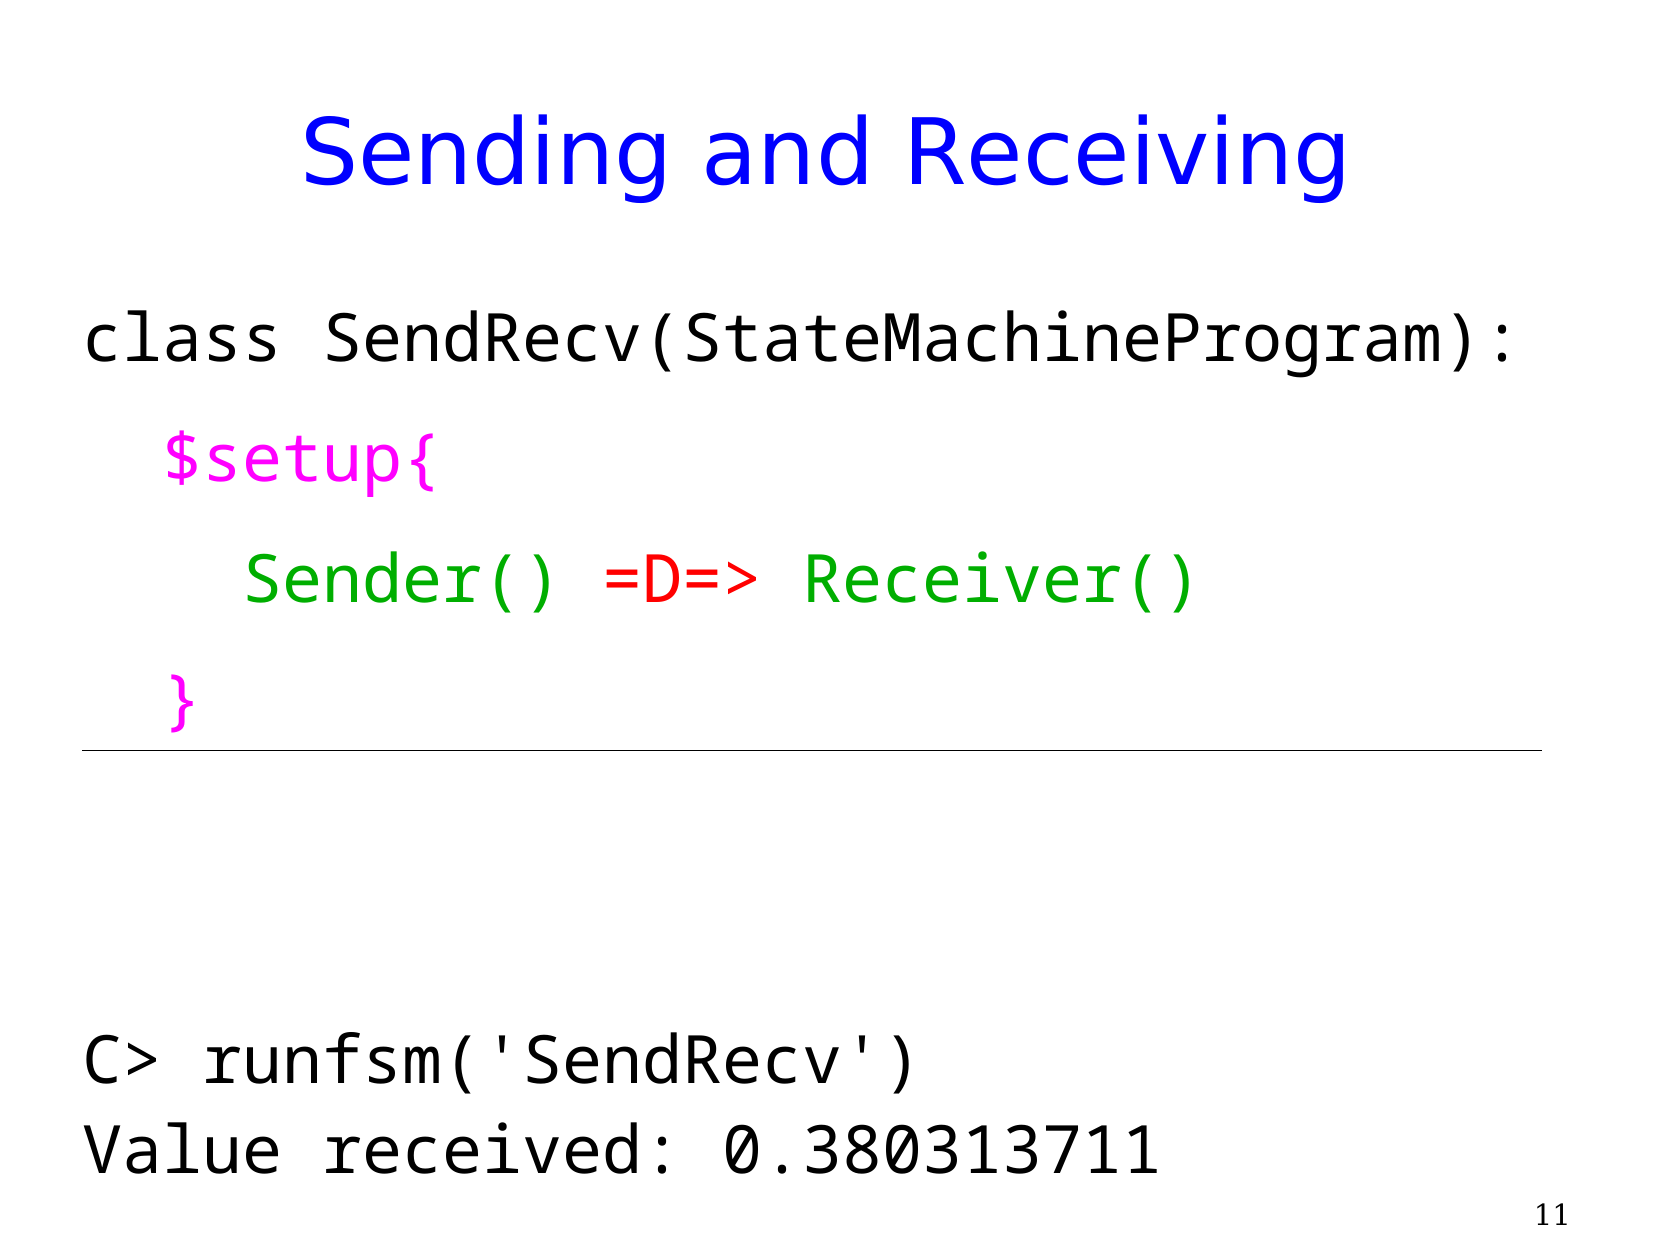

# Sending and Receiving
class SendRecv(StateMachineProgram):
 $setup{
 Sender() =D=> Receiver()
 }
C> runfsm('SendRecv')
Value received: 0.380313711
11